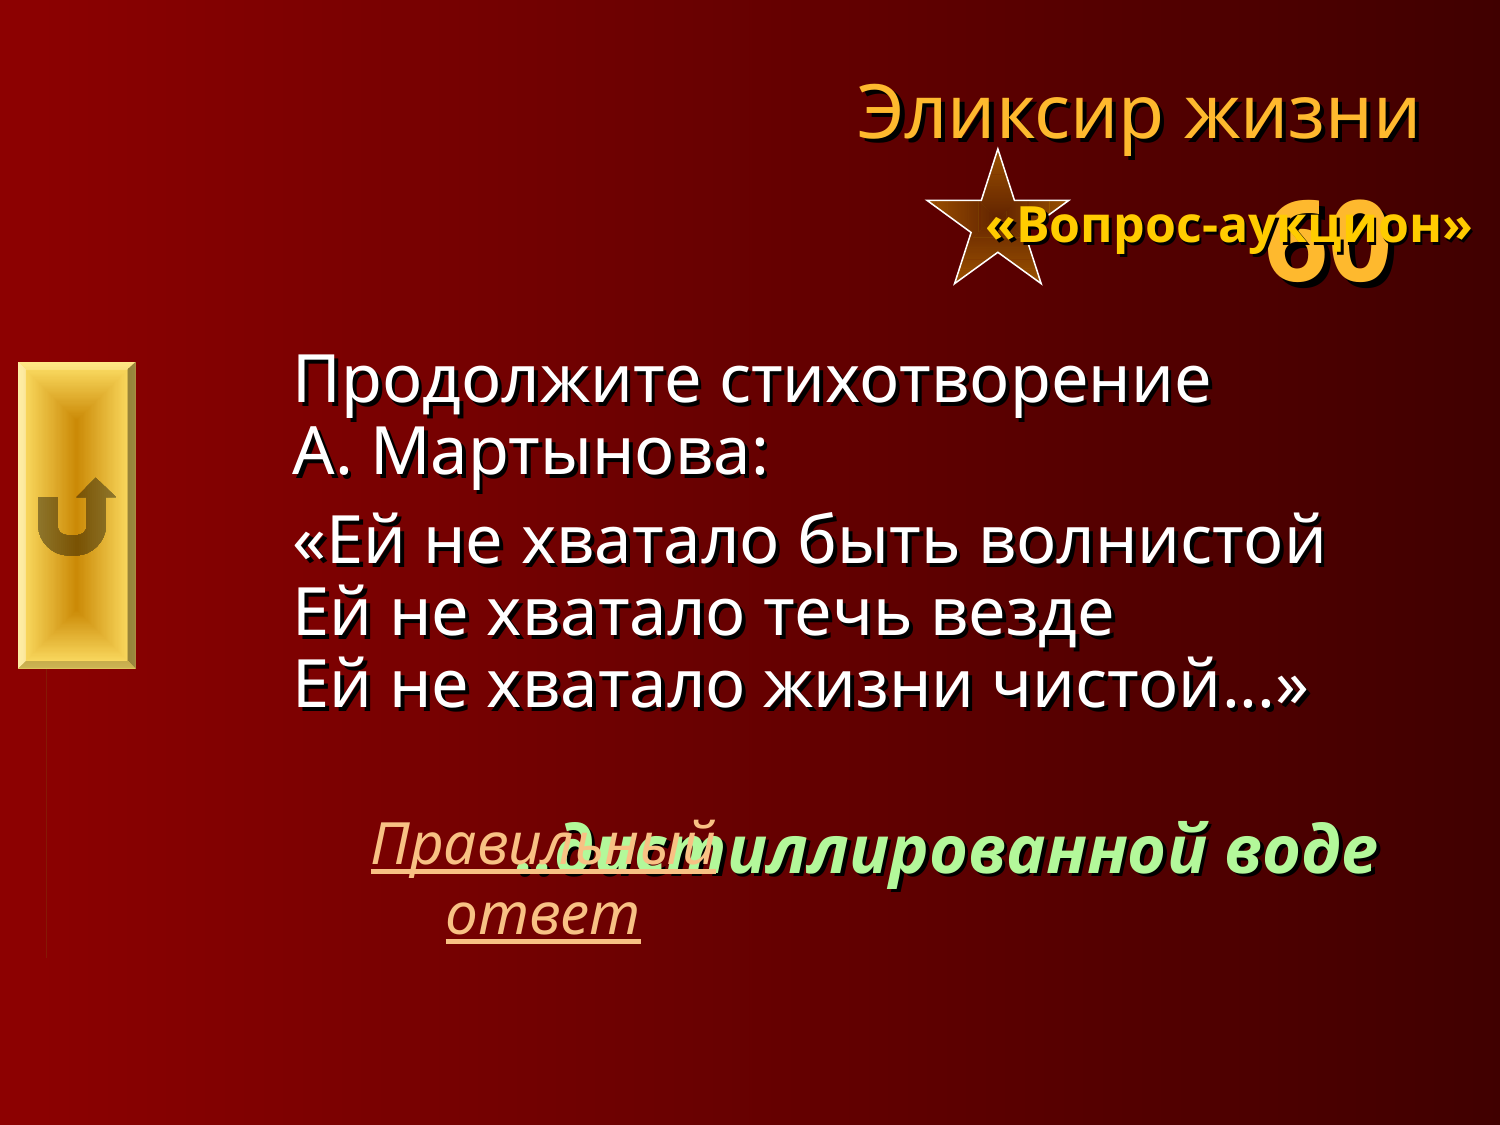

# Эликсир жизни
«Вопрос-аукцион»
60
Продолжите стихотворение
А. Мартынова:
«Ей не хватало быть волнистой
Ей не хватало течь везде
Ей не хватало жизни чистой...»
..дистиллированной воде
Правильный ответ